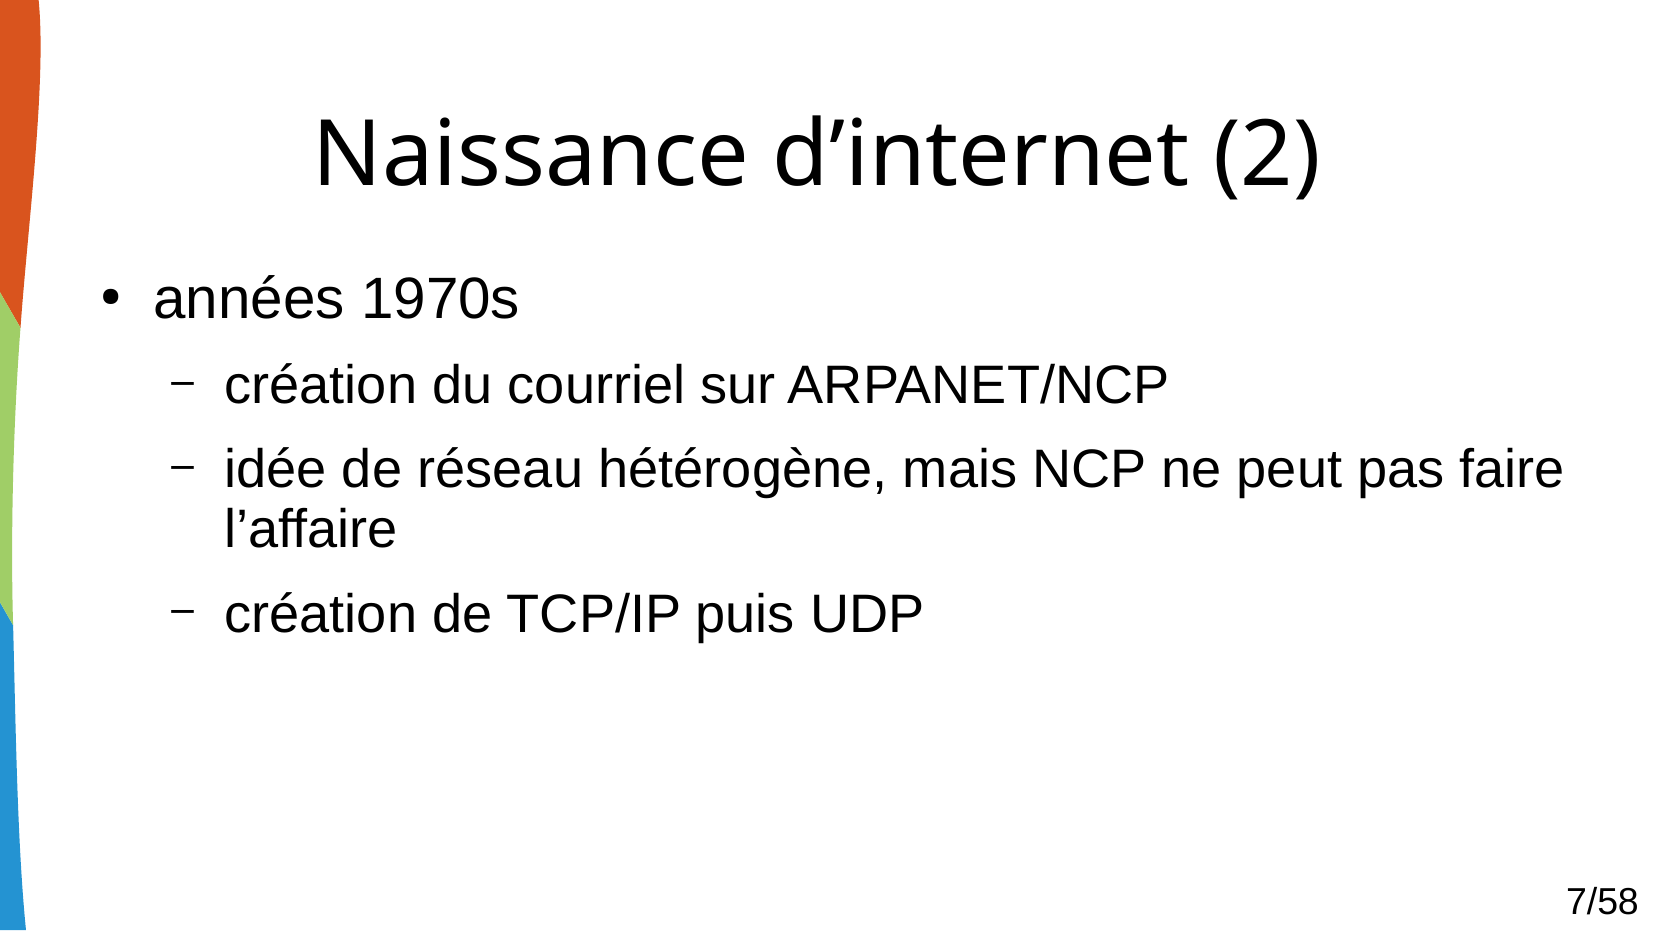

# Naissance d’internet (2)
années 1970s
création du courriel sur ARPANET/NCP
idée de réseau hétérogène, mais NCP ne peut pas faire l’affaire
création de TCP/IP puis UDP